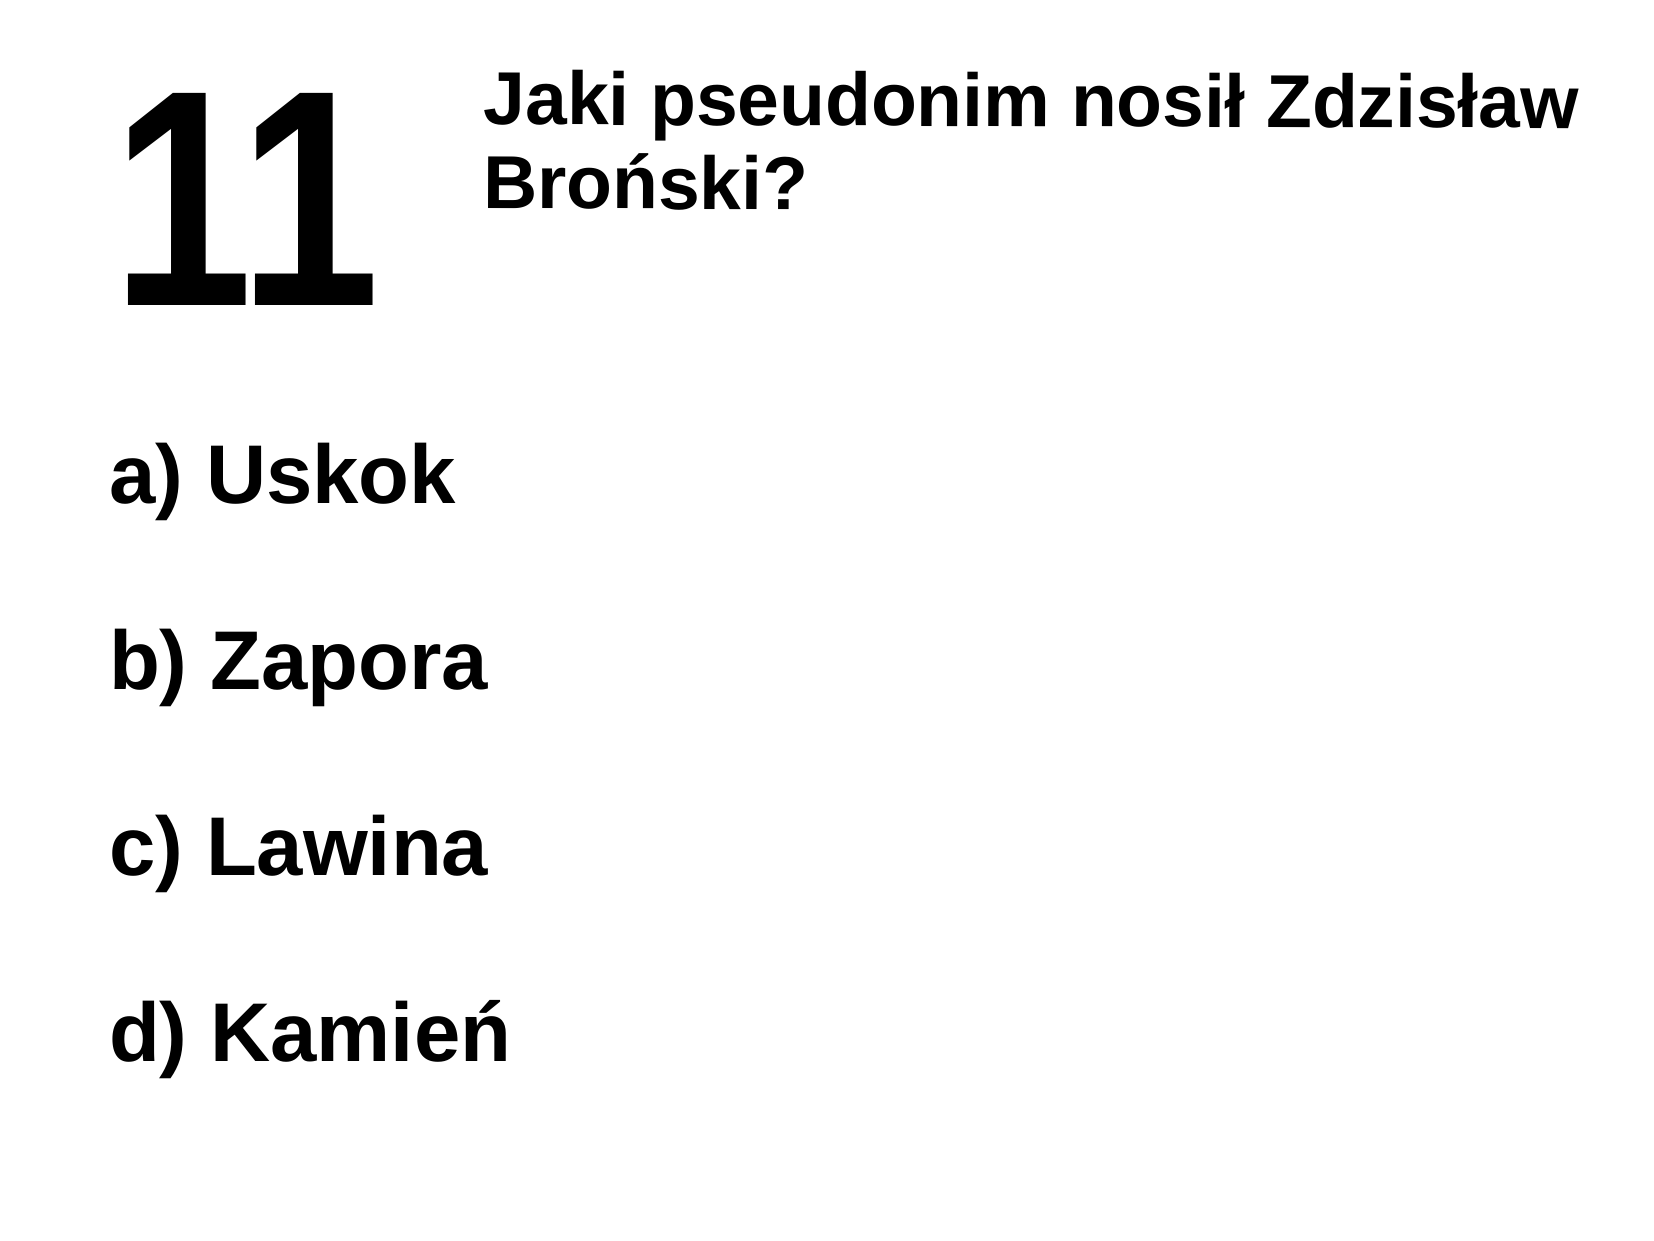

11
Jaki pseudonim nosił Zdzisław Broński?
a) Uskok
b) Zapora
c) Lawina
d) Kamień